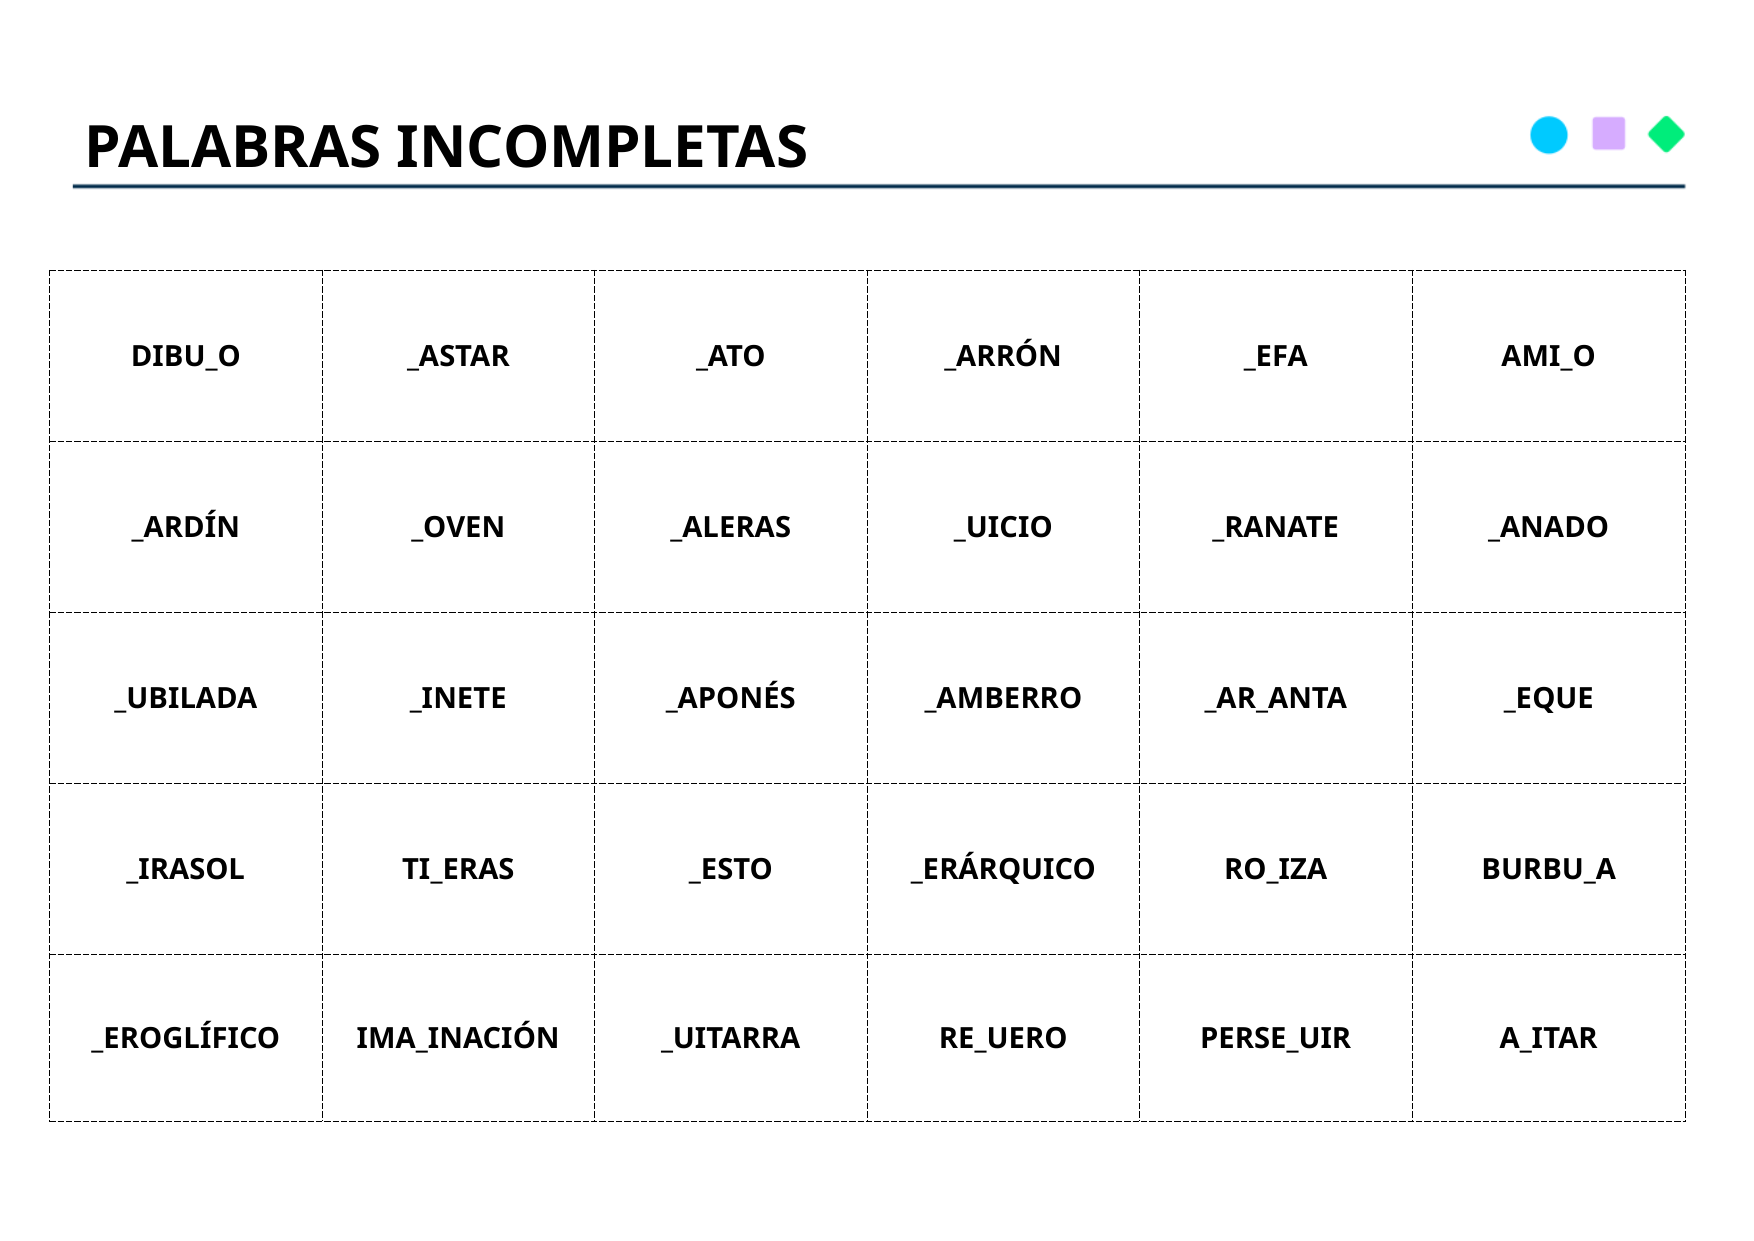

# PALABRAS INCOMPLETAS
| DIBU\_O | \_ASTAR | \_ATO | \_ARRÓN | \_EFA | AMI\_O |
| --- | --- | --- | --- | --- | --- |
| \_ARDÍN | \_OVEN | \_ALERAS | \_UICIO | \_RANATE | \_ANADO |
| \_UBILADA | \_INETE | \_APONÉS | \_AMBERRO | \_AR\_ANTA | \_EQUE |
| \_IRASOL | TI\_ERAS | \_ESTO | \_ERÁRQUICO | RO\_IZA | BURBU\_A |
| \_EROGLÍFICO | IMA\_INACIÓN | \_UITARRA | RE\_UERO | PERSE\_UIR | A\_ITAR |